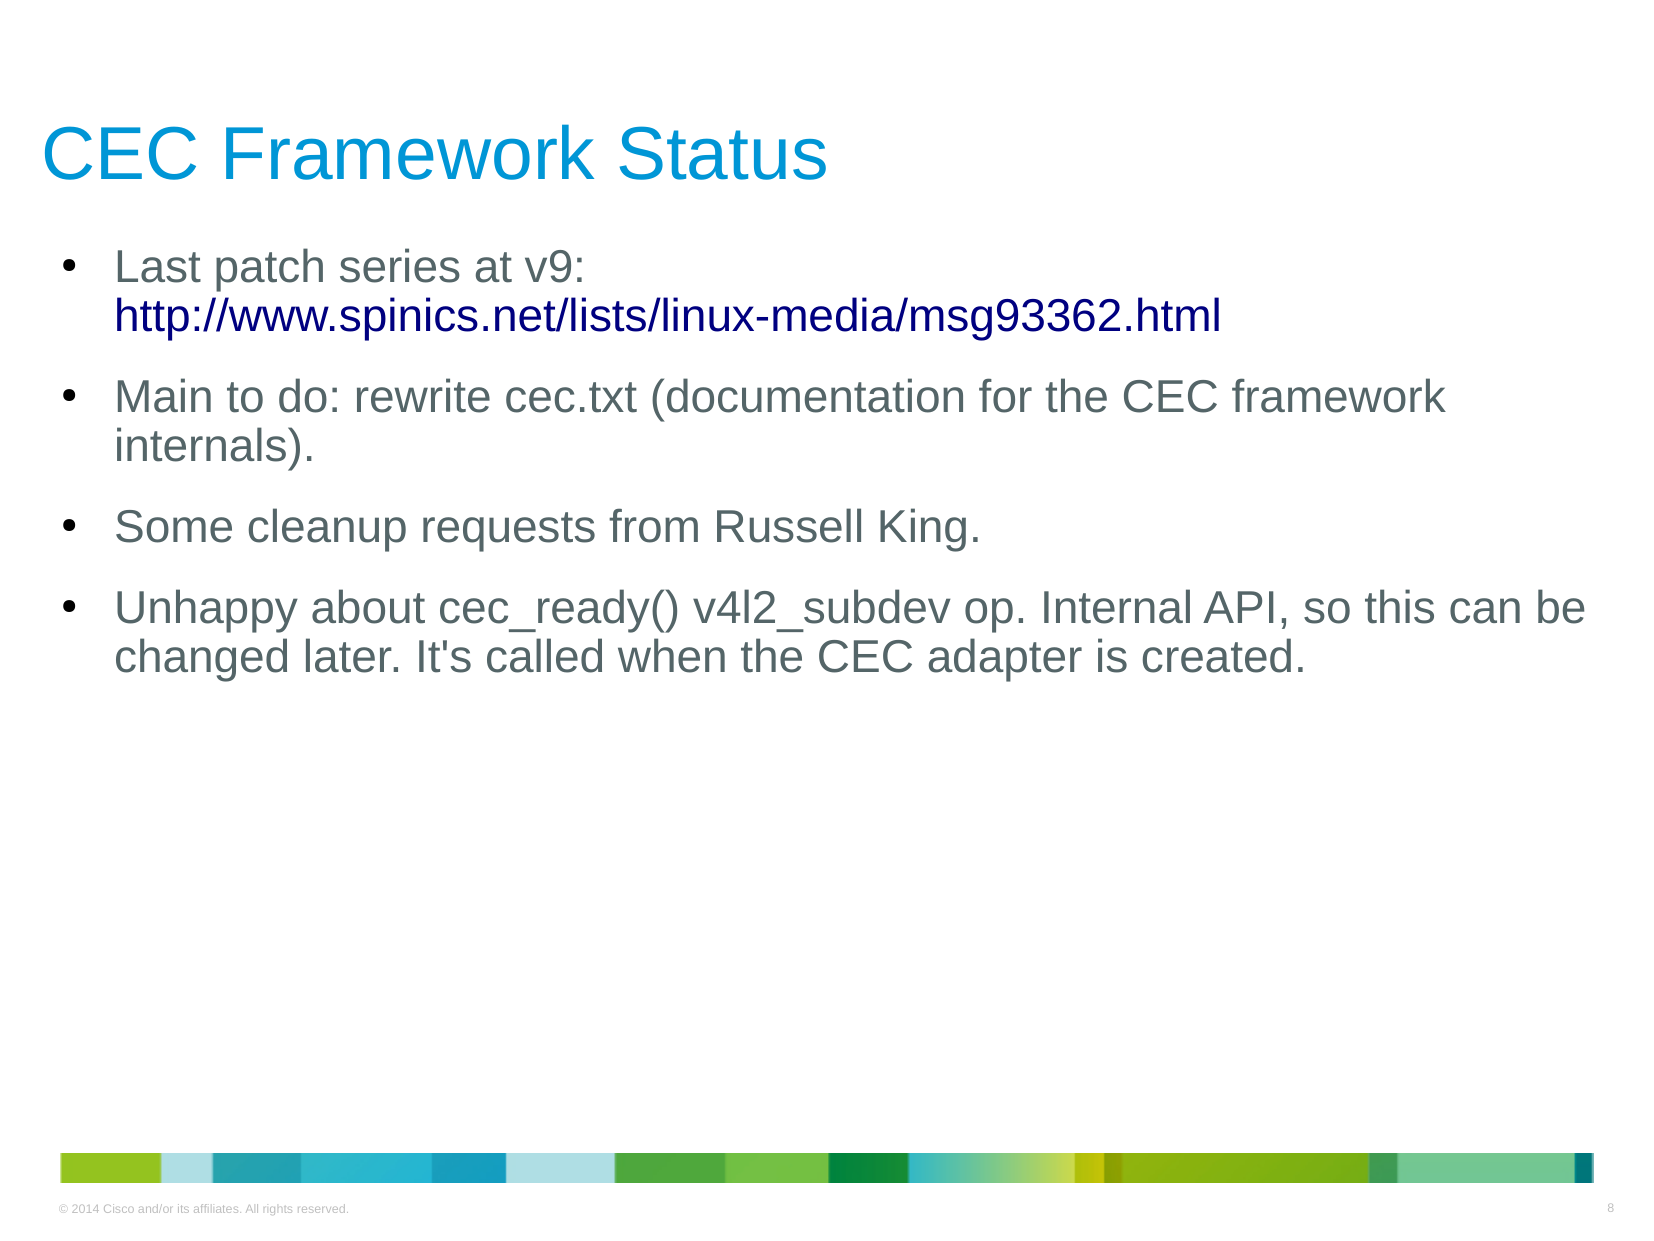

# CEC Framework Status
Last patch series at v9:
http://www.spinics.net/lists/linux-media/msg93362.html
Main to do: rewrite cec.txt (documentation for the CEC framework internals).
Some cleanup requests from Russell King.
Unhappy about cec_ready() v4l2_subdev op. Internal API, so this can be changed later. It's called when the CEC adapter is created.